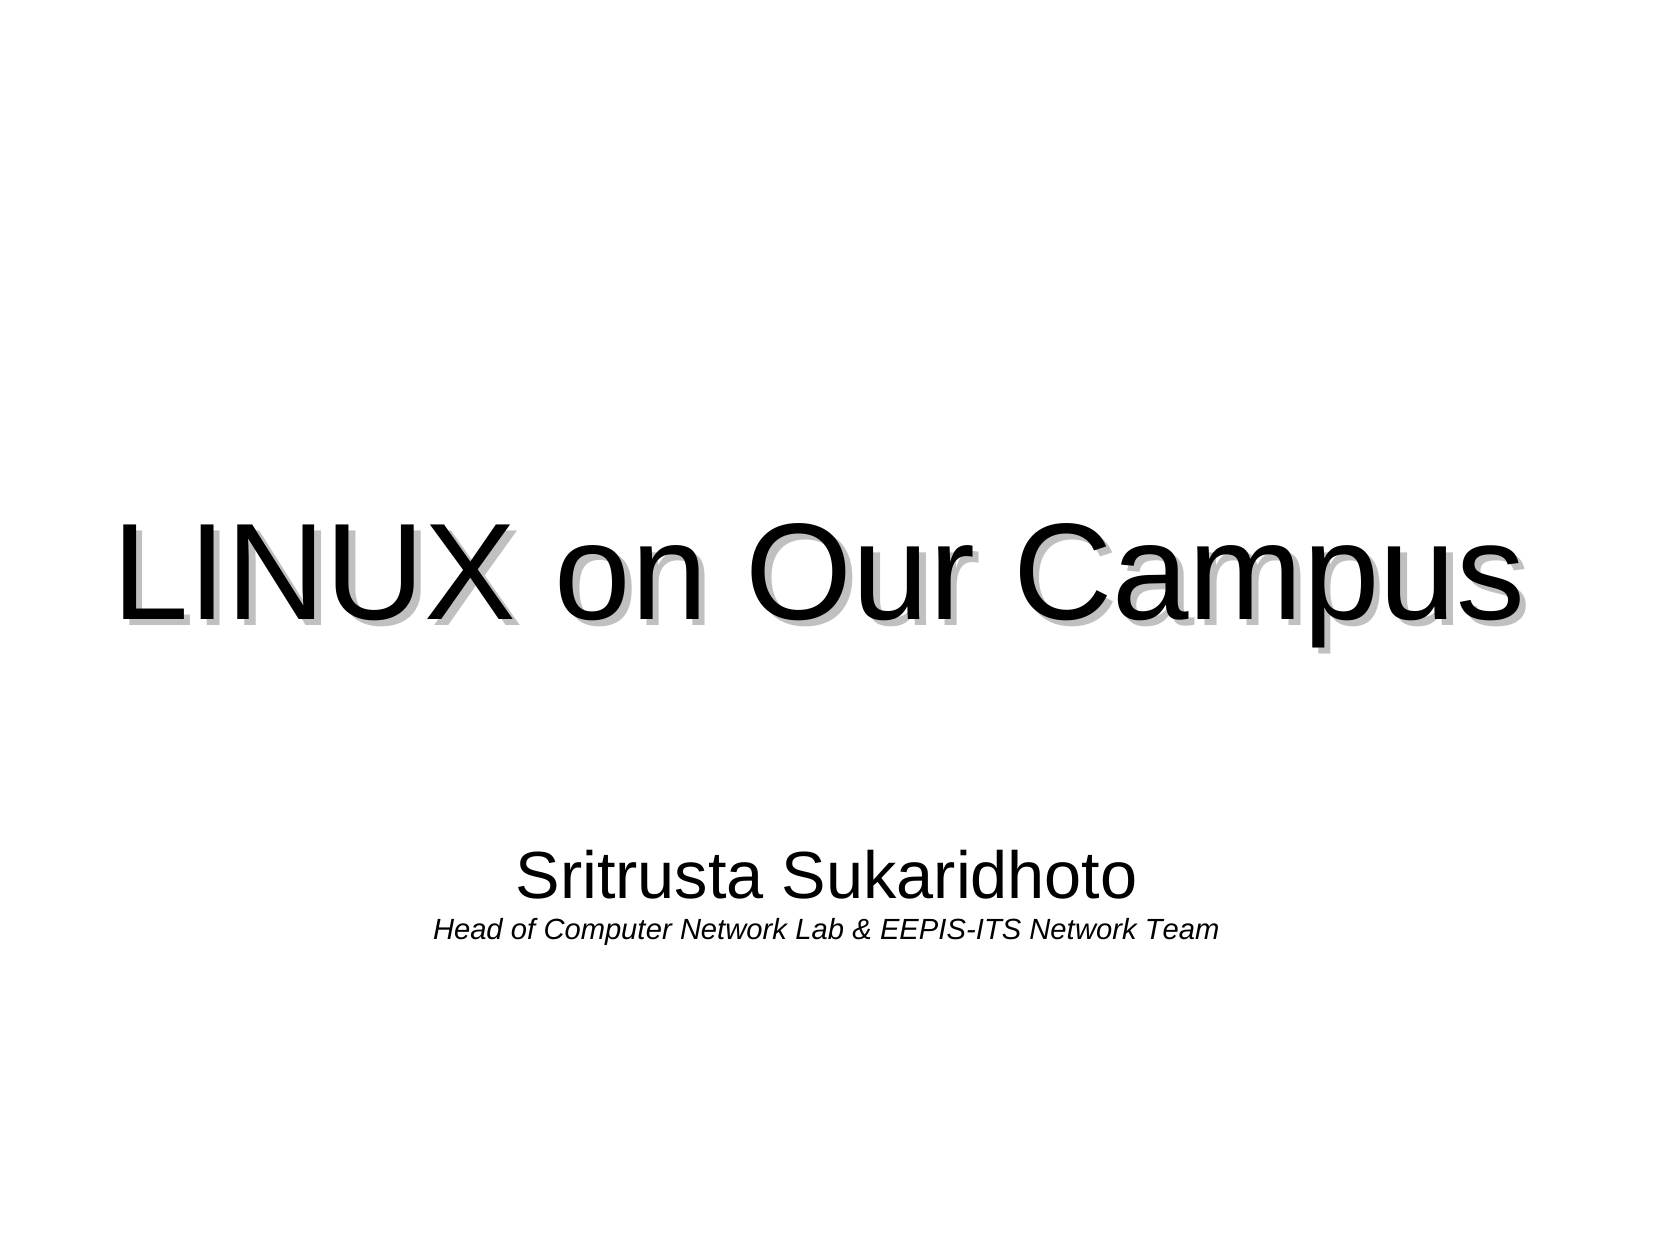

# LINUX on Our Campus
Sritrusta Sukaridhoto
Head of Computer Network Lab & EEPIS-ITS Network Team